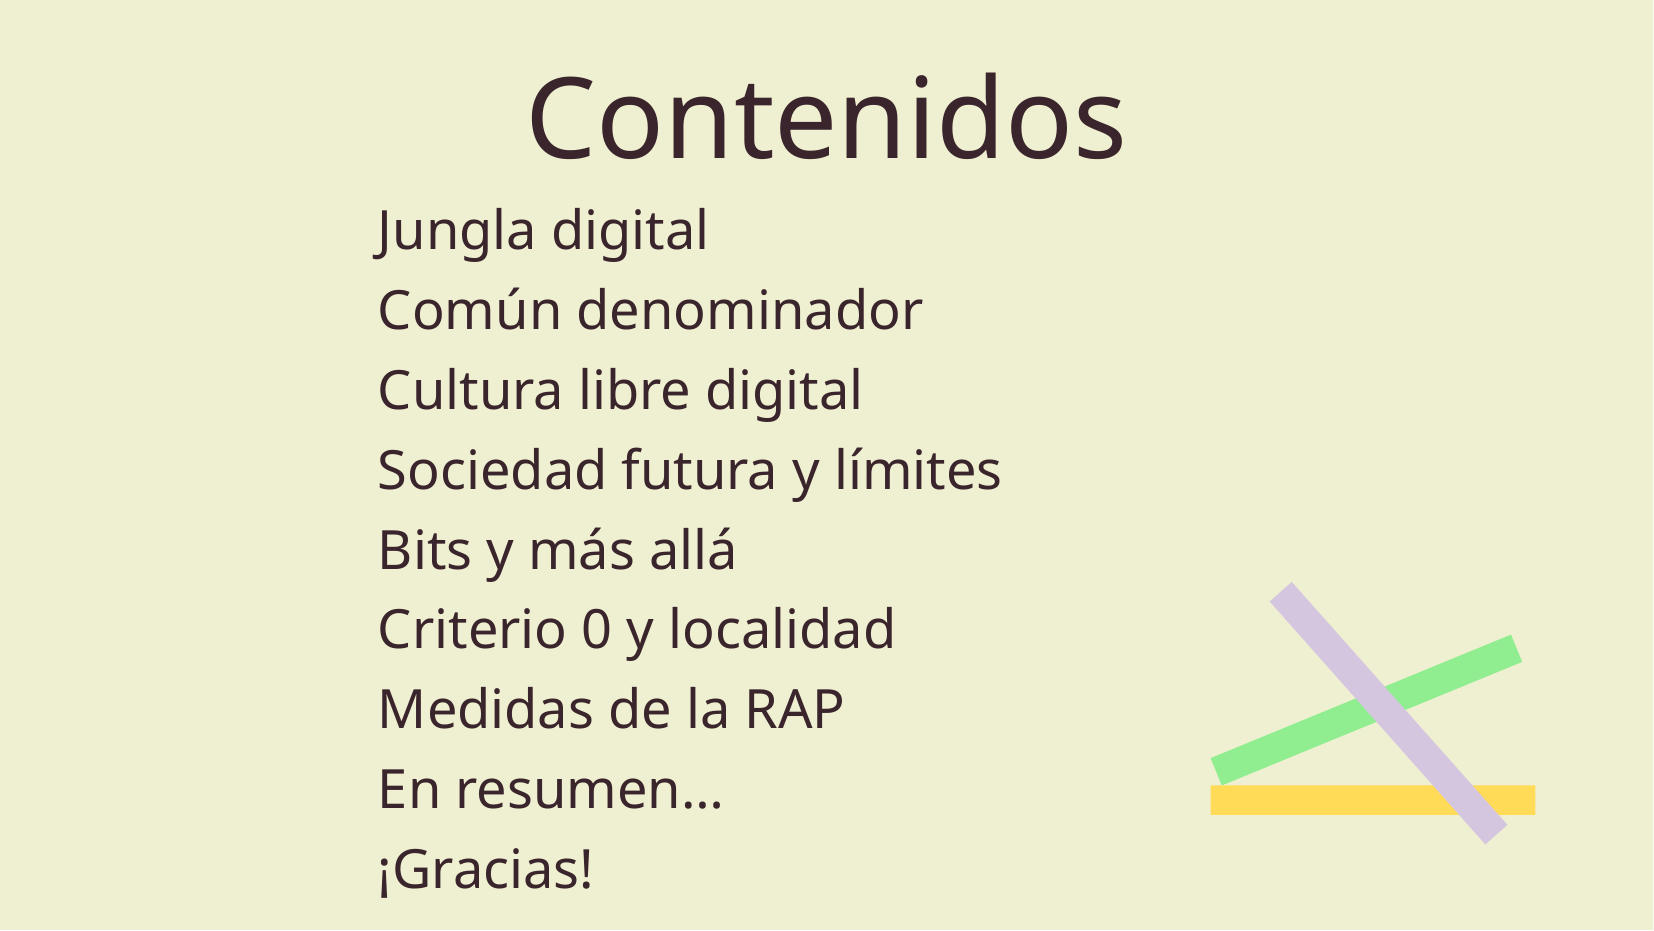

# Contenidos
Jungla digital
Común denominador
Cultura libre digital
Sociedad futura y límites
Bits y más allá
Criterio 0 y localidad
Medidas de la RAP
En resumen…
¡Gracias!